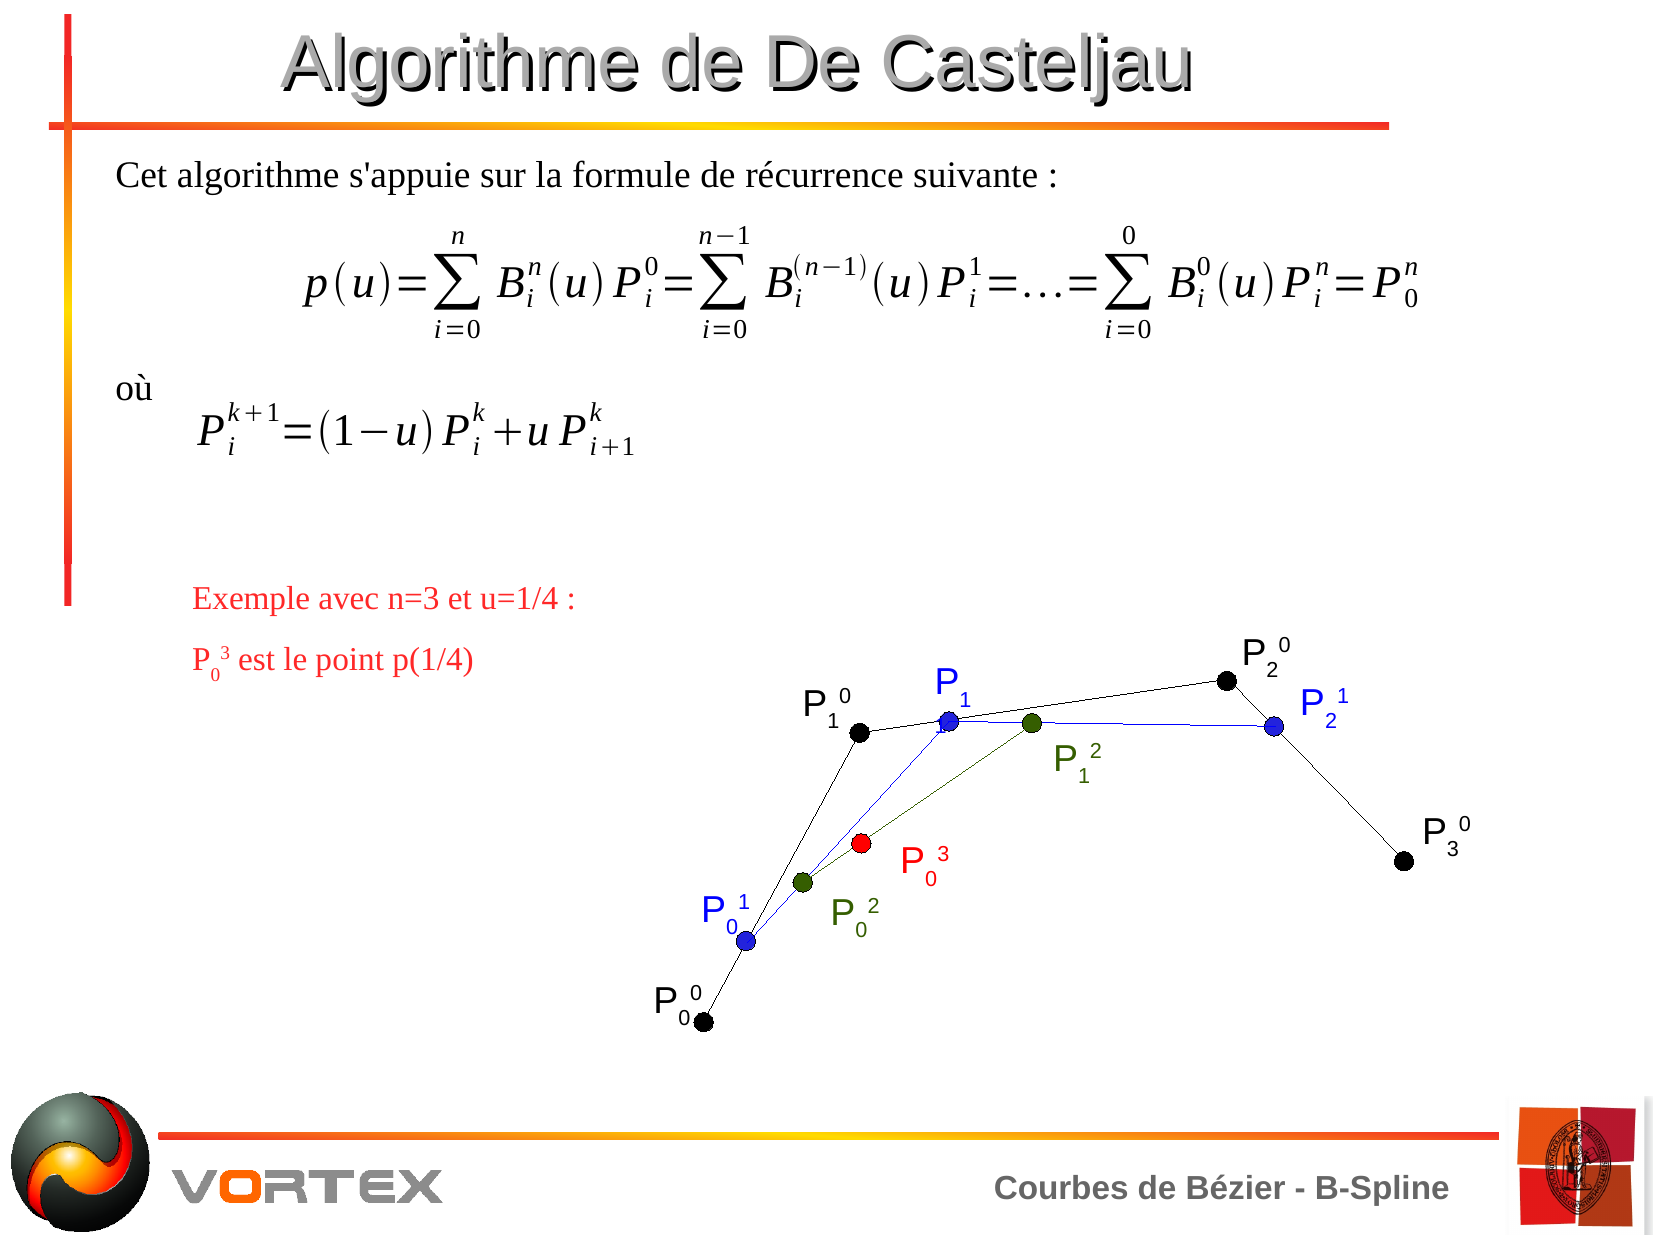

# Algorithme de De Casteljau
Cet algorithme s'appuie sur la formule de récurrence suivante :
où
Exemple avec n=3 et u=1/4 :
P03 est le point p(1/4)
P20
P11
P21
P10
P12
P30
P03
P01
P02
P00